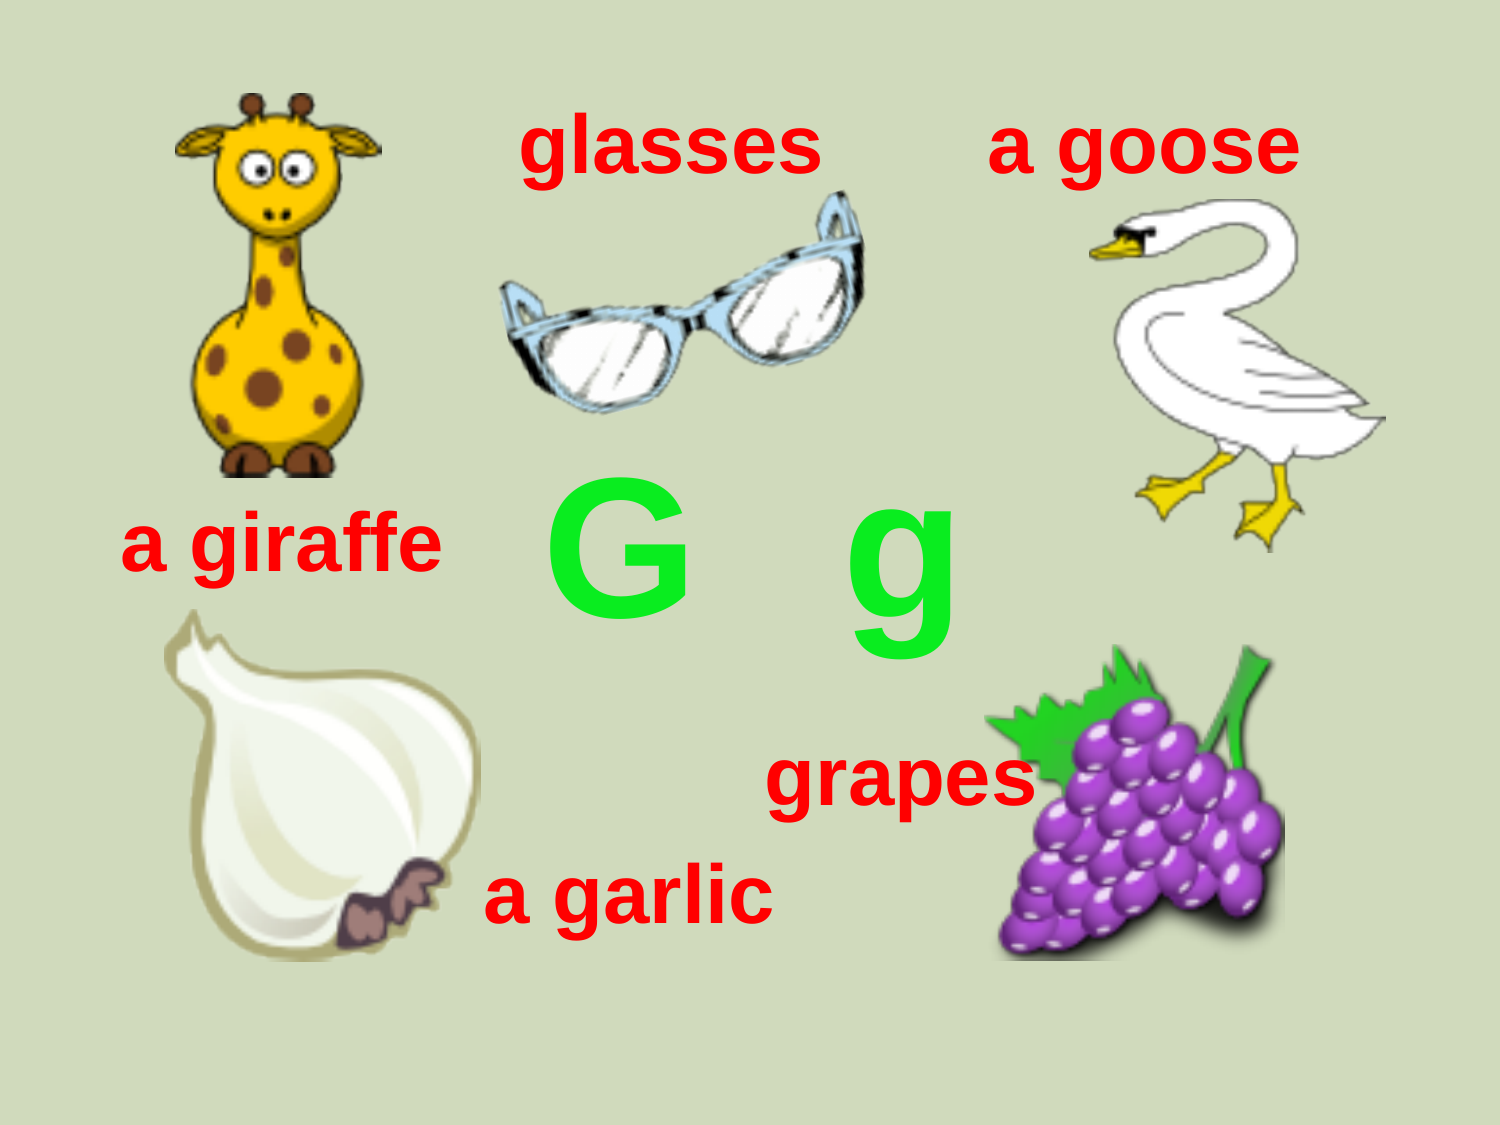

glasses
a goose
G 	g
a giraffe
grapes
a garlic